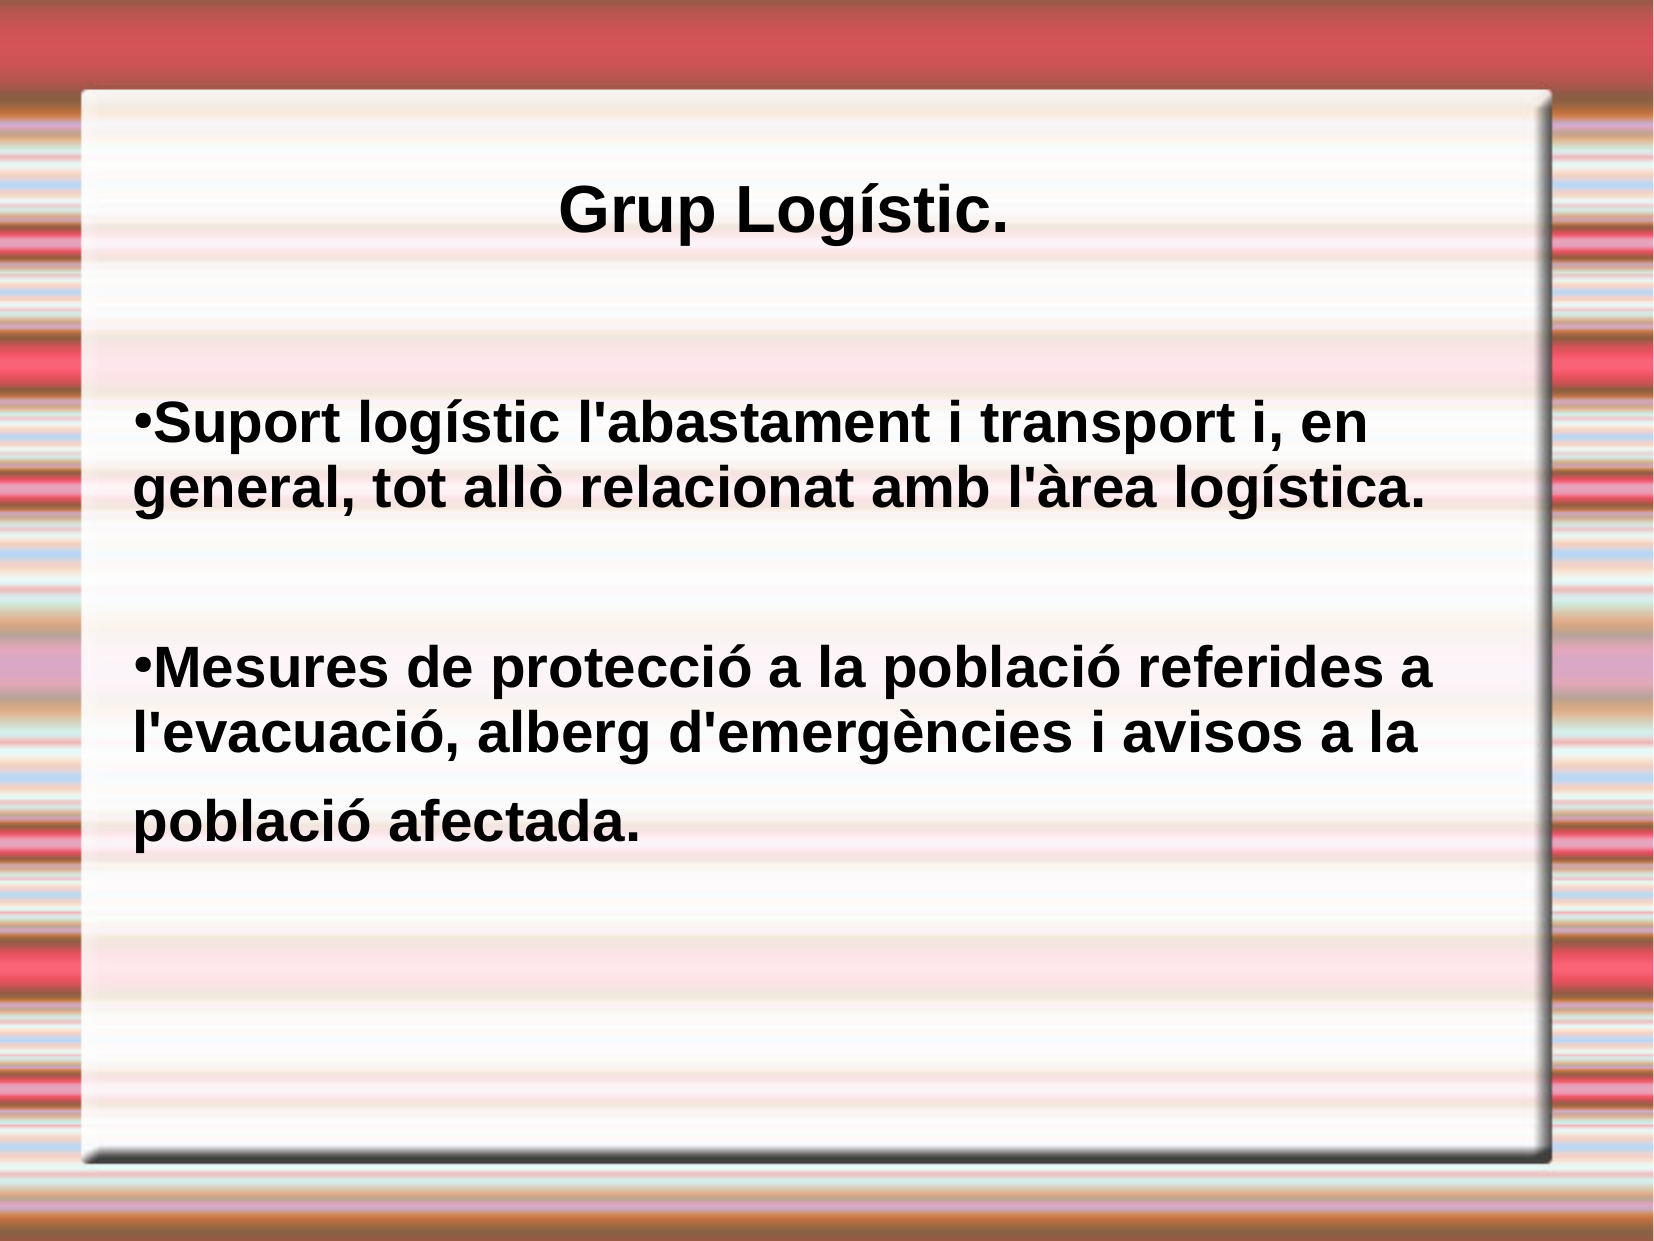

Grup Logístic.
Suport logístic l'abastament i transport i, en general, tot allò relacionat amb l'àrea logística.
Mesures de protecció a la població referides a l'evacuació, alberg d'emergències i avisos a la
població afectada.